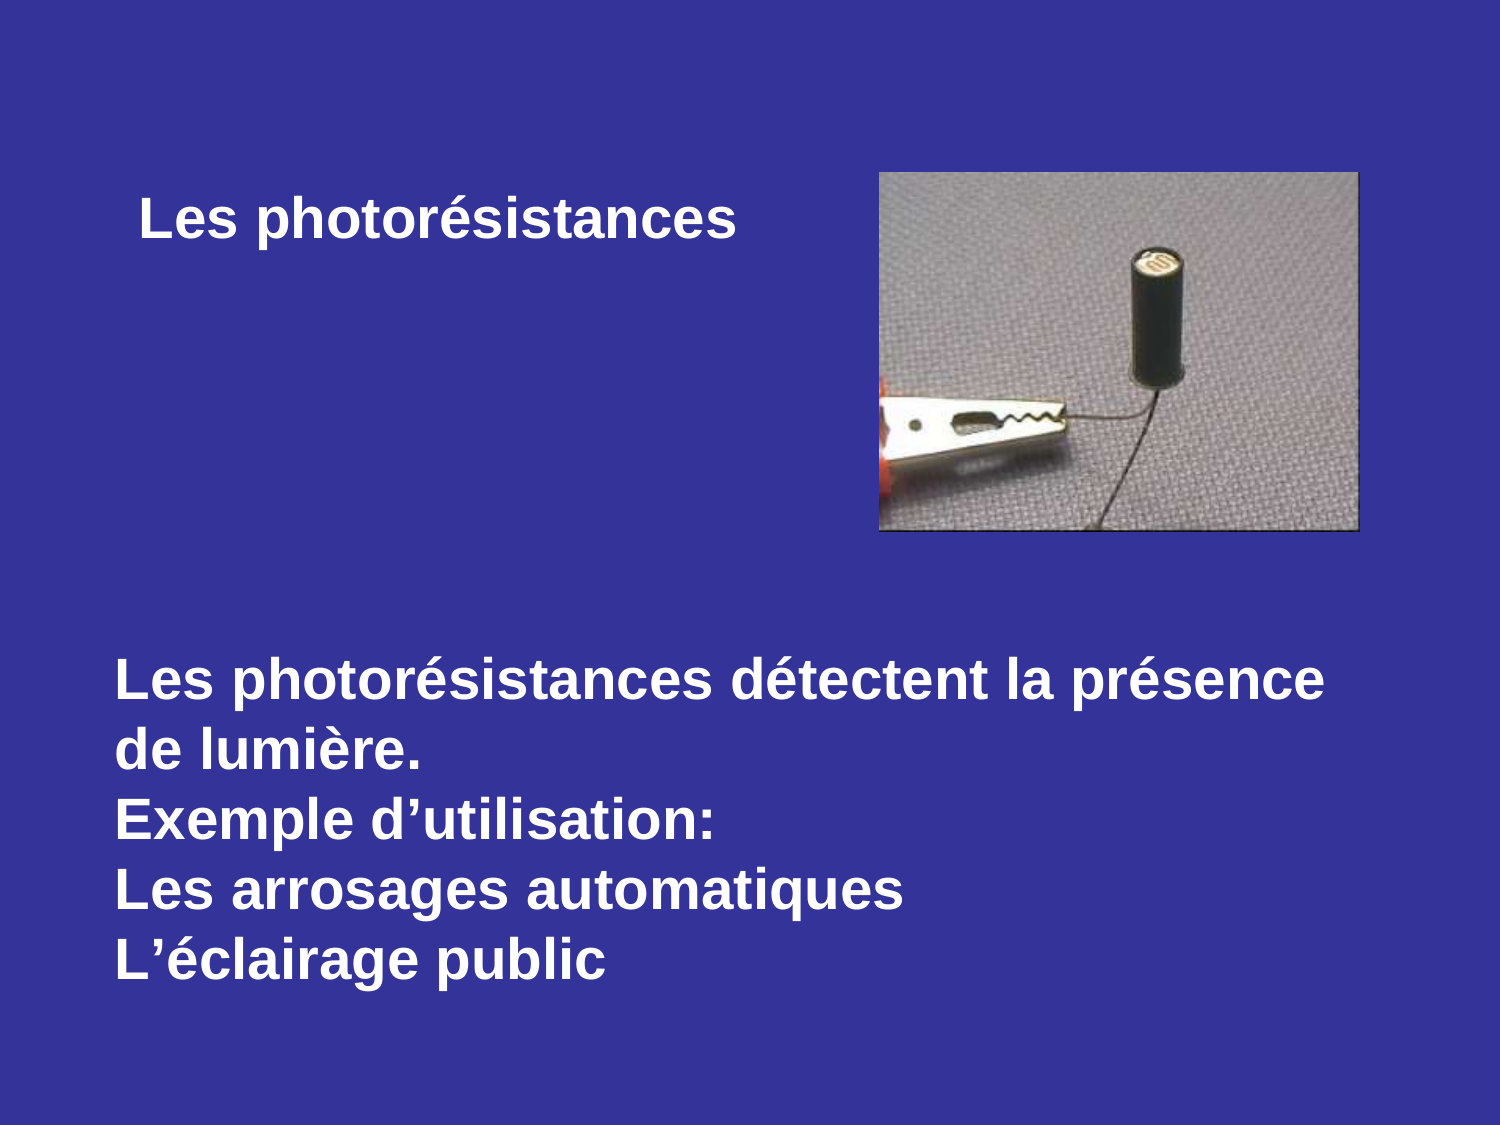

Les photorésistances
Les photorésistances détectent la présence de lumière.
Exemple d’utilisation:
Les arrosages automatiques
L’éclairage public